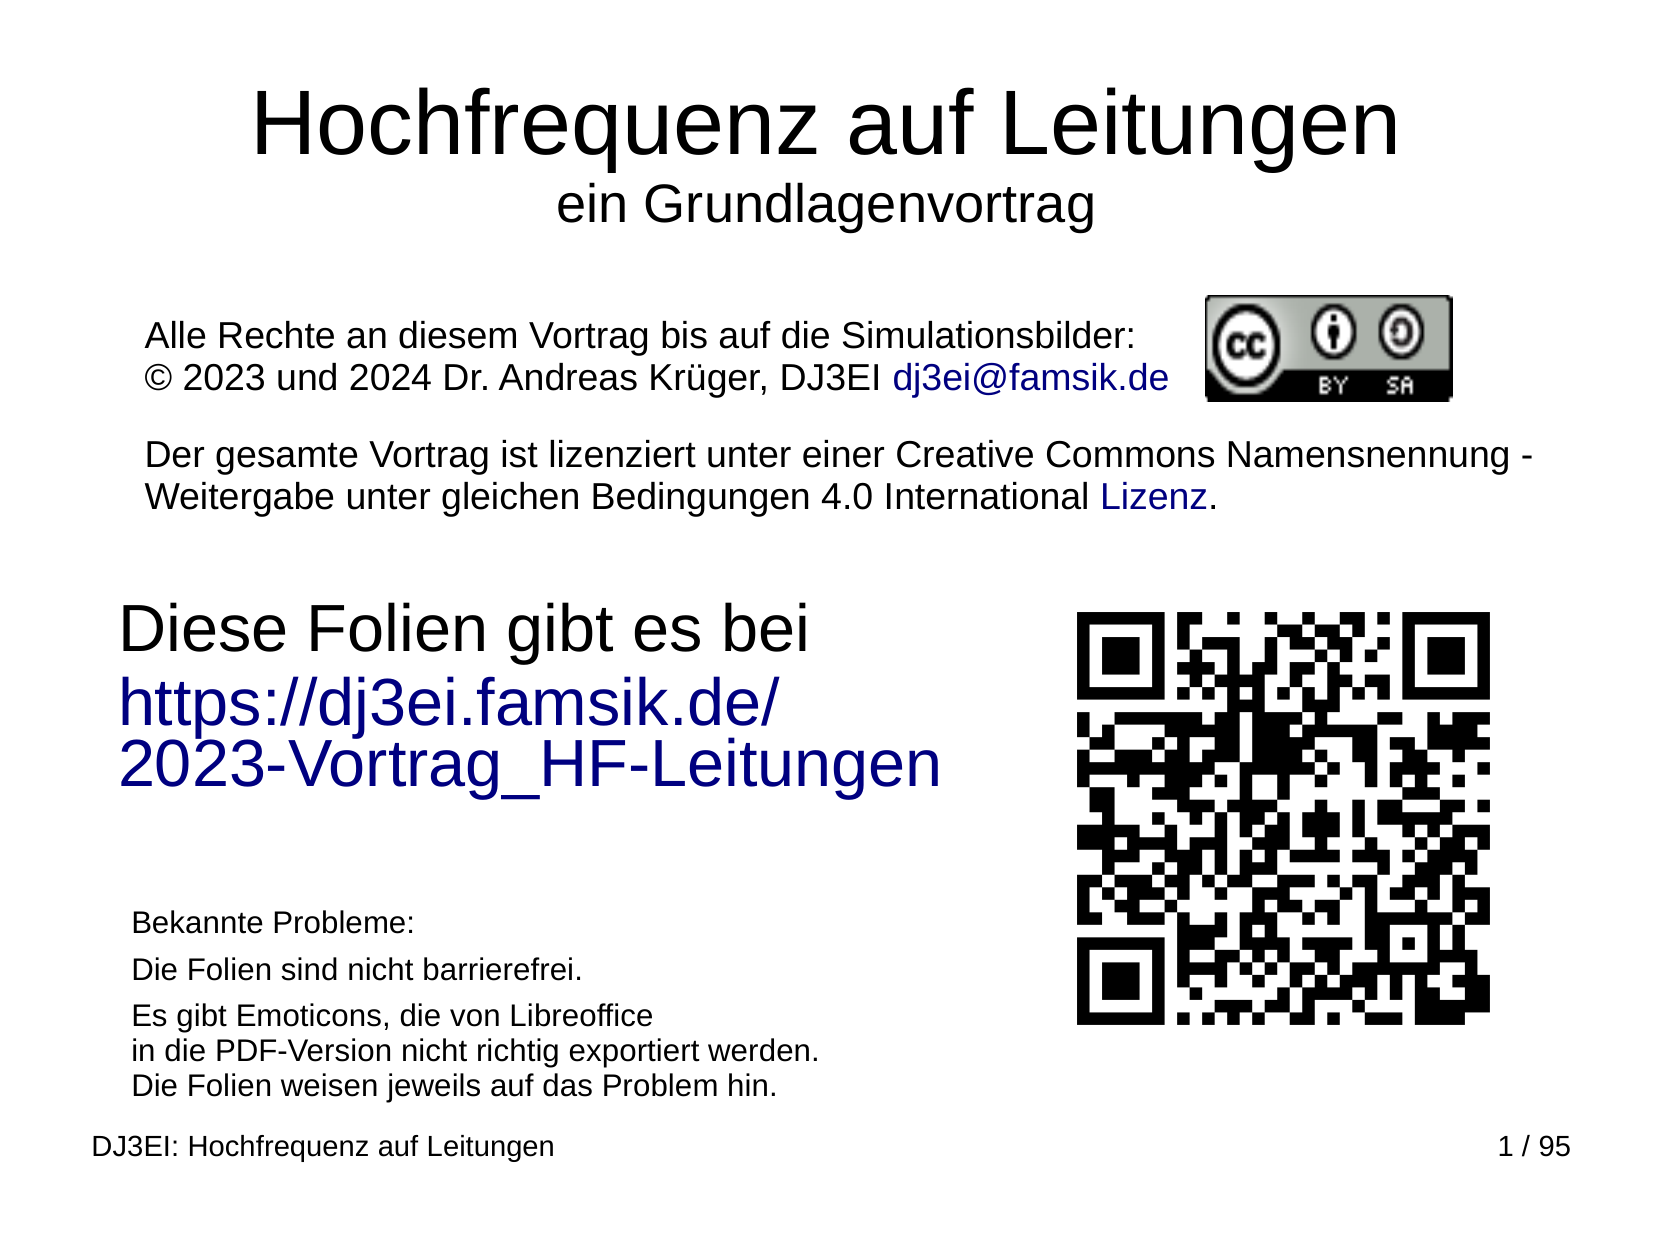

# Hochfrequenz auf Leitungen ein Grundlagenvortrag
Alle Rechte an diesem Vortrag bis auf die Simulationsbilder:
© 2023 und 2024 Dr. Andreas Krüger, DJ3EI dj3ei@famsik.de
Der gesamte Vortrag ist lizenziert unter einer Creative Commons Namensnennung - Weitergabe unter gleichen Bedingungen 4.0 International Lizenz.
Diese Folien gibt es bei
https://dj3ei.famsik.de/ 2023-Vortrag_HF-Leitungen
Bekannte Probleme:
Die Folien sind nicht barrierefrei.
Es gibt Emoticons, die von Libreoffice
in die PDF-Version nicht richtig exportiert werden.
Die Folien weisen jeweils auf das Problem hin.